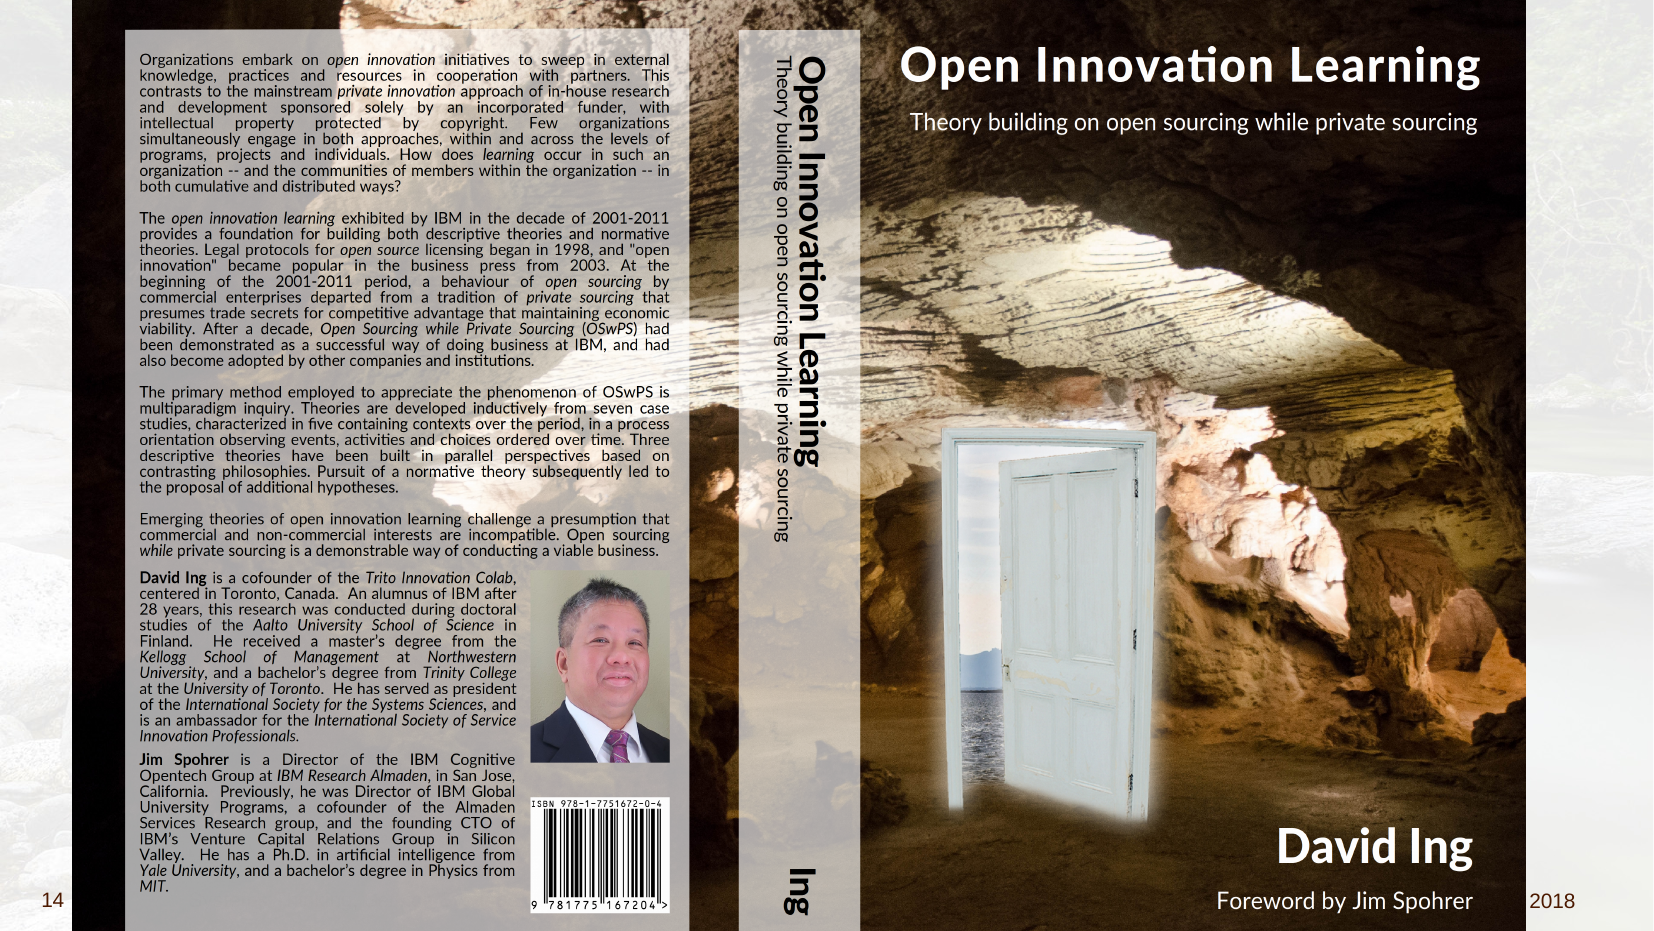

Systems Thinking, Service Systems, Affordance Language
December 2017
14